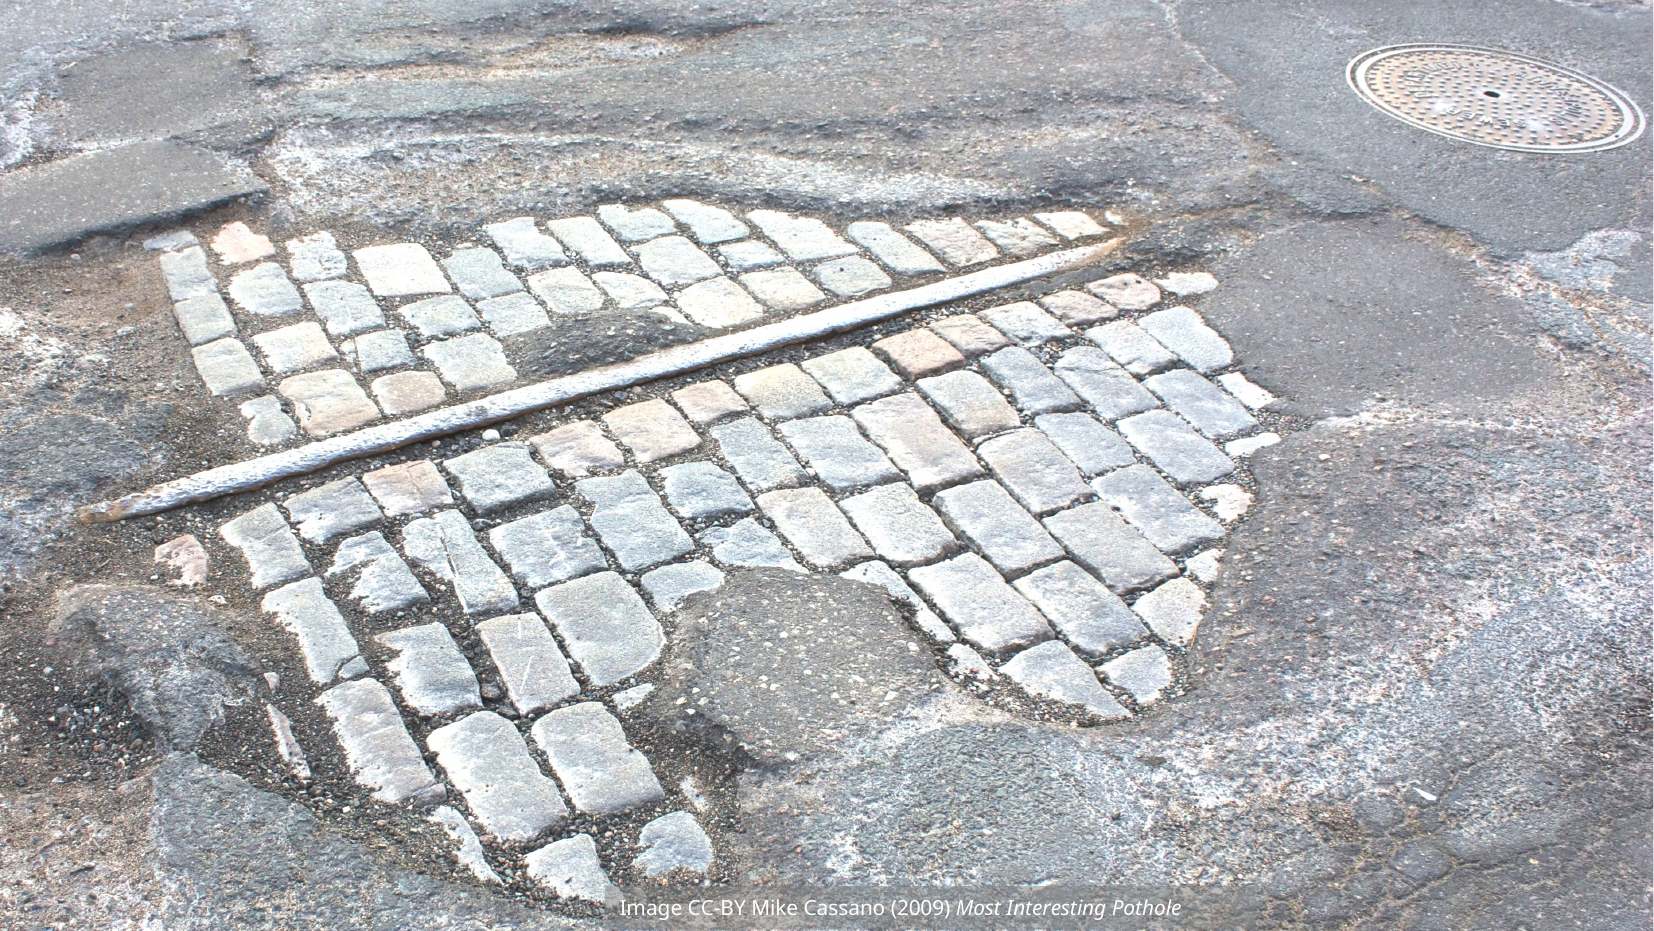

Image CC-BY Mike Cassano (2009) Most Interesting Pothole
26
Systems Changes: A Call for Participation
January 2019